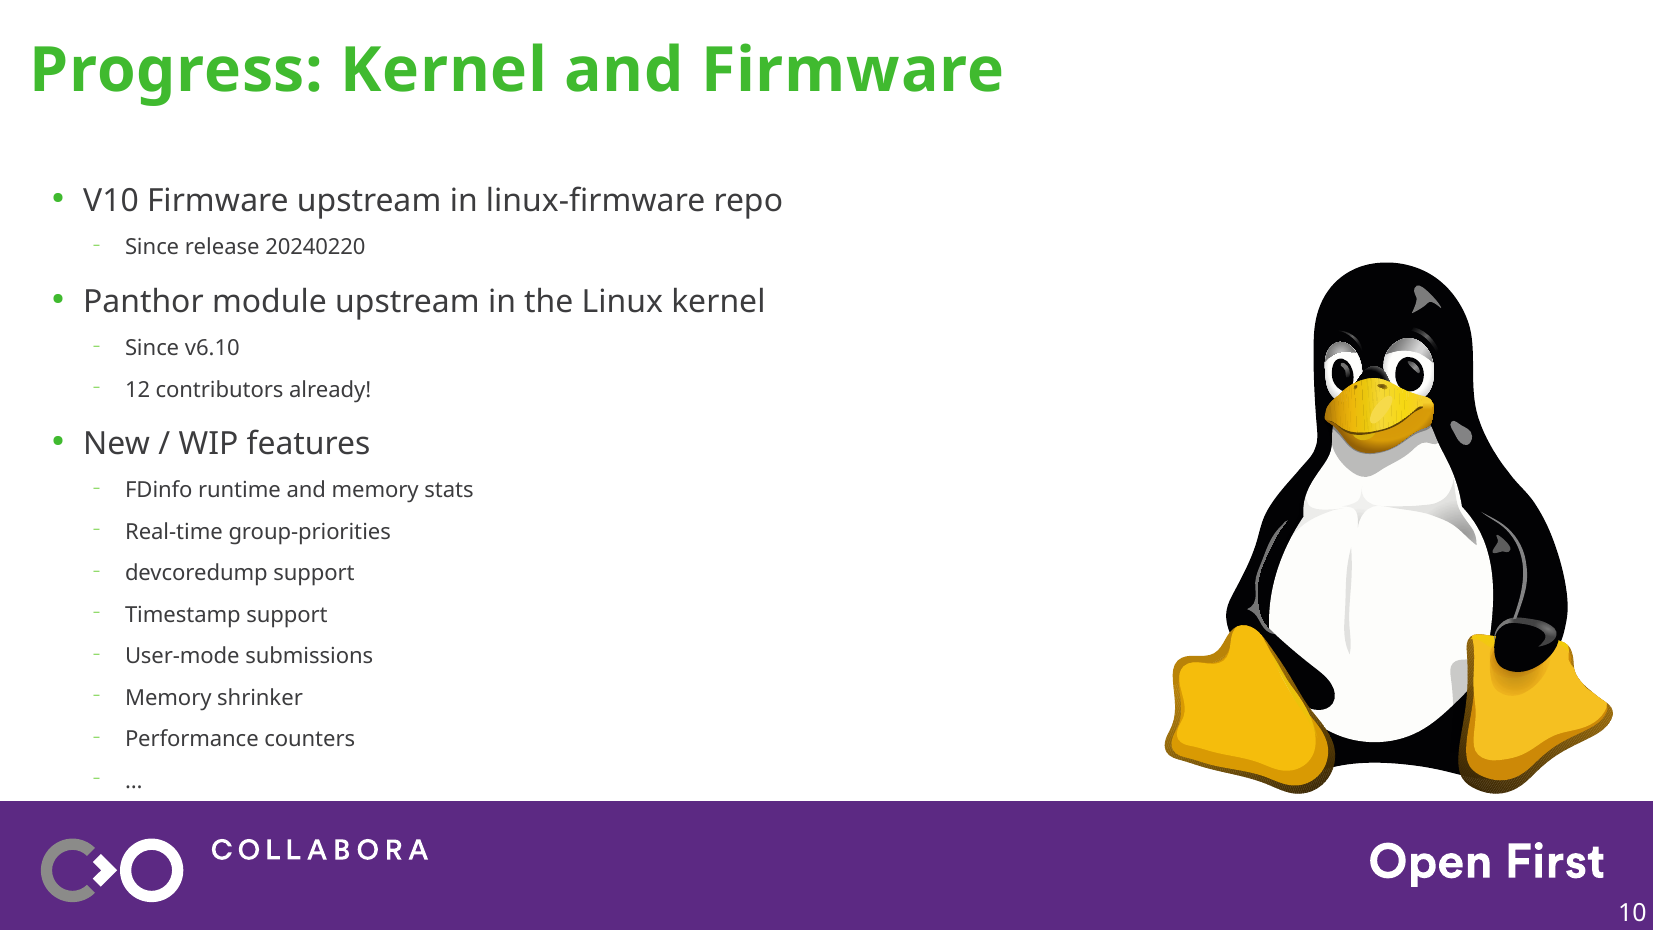

# Progress: Kernel and Firmware
V10 Firmware upstream in linux-firmware repo
Since release 20240220
Panthor module upstream in the Linux kernel
Since v6.10
12 contributors already!
New / WIP features
FDinfo runtime and memory stats
Real-time group-priorities
devcoredump support
Timestamp support
User-mode submissions
Memory shrinker
Performance counters
…